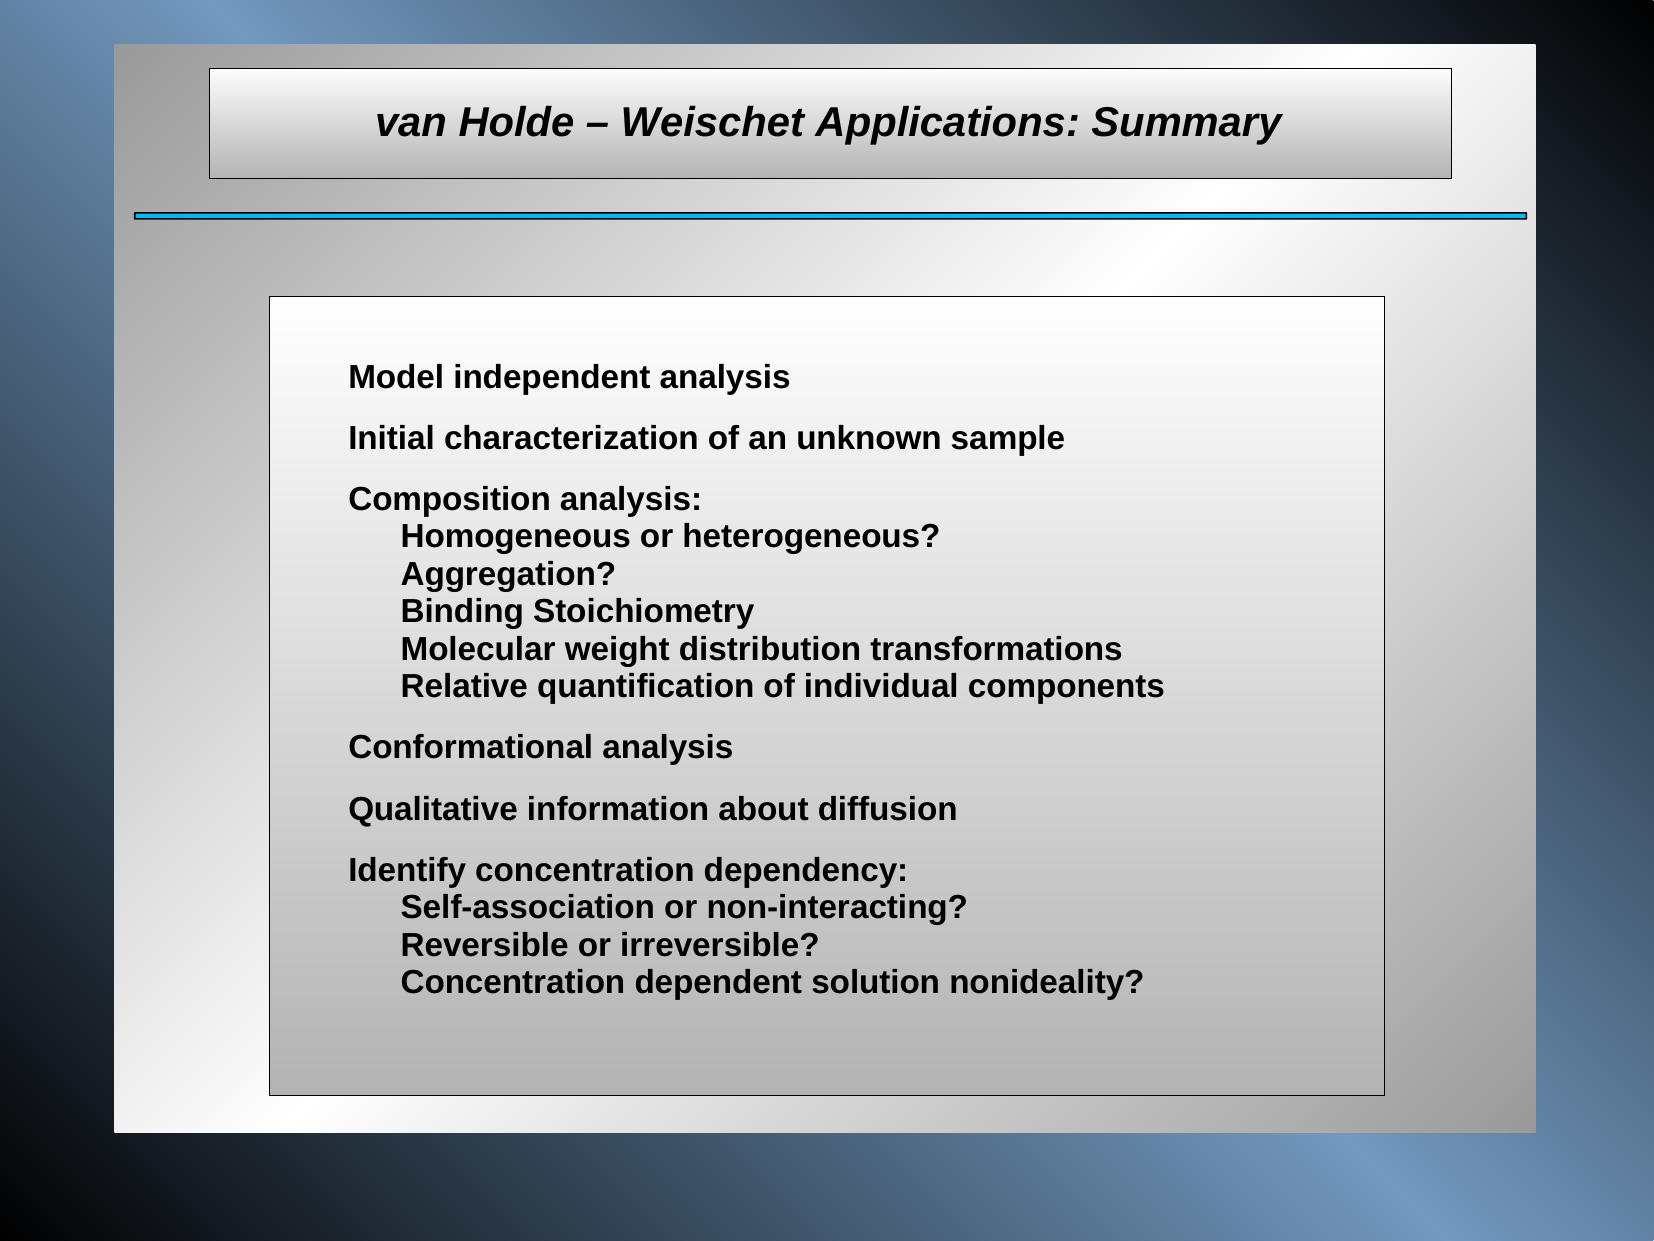

van Holde – Weischet Applications: Summary
 Model independent analysis
 Initial characterization of an unknown sample
 Composition analysis:
Homogeneous or heterogeneous?
Aggregation?
Binding Stoichiometry
Molecular weight distribution transformations
Relative quantification of individual components
 Conformational analysis
 Qualitative information about diffusion
 Identify concentration dependency:
Self-association or non-interacting?
Reversible or irreversible?
Concentration dependent solution nonideality?